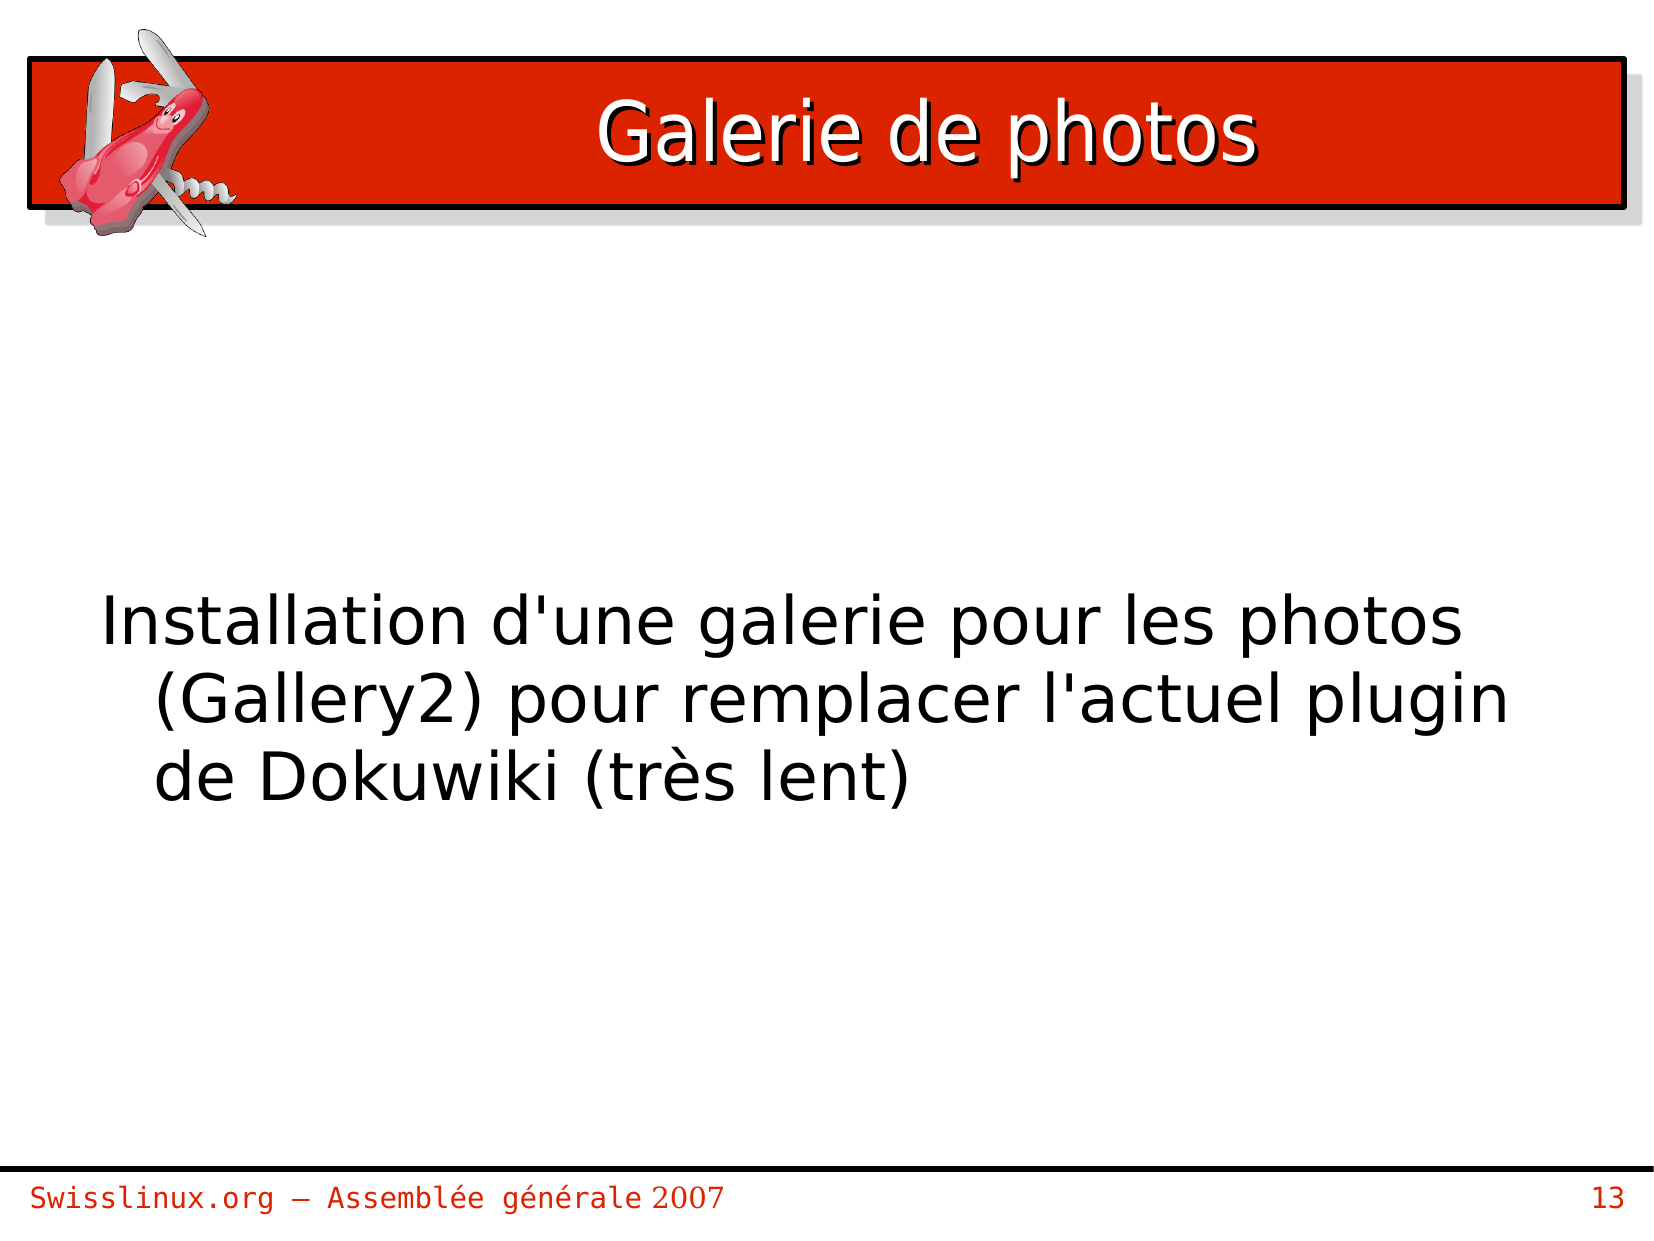

# Galerie de photos
Installation d'une galerie pour les photos (Gallery2) pour remplacer l'actuel plugin de Dokuwiki (très lent)
26 Janvier 2007
13